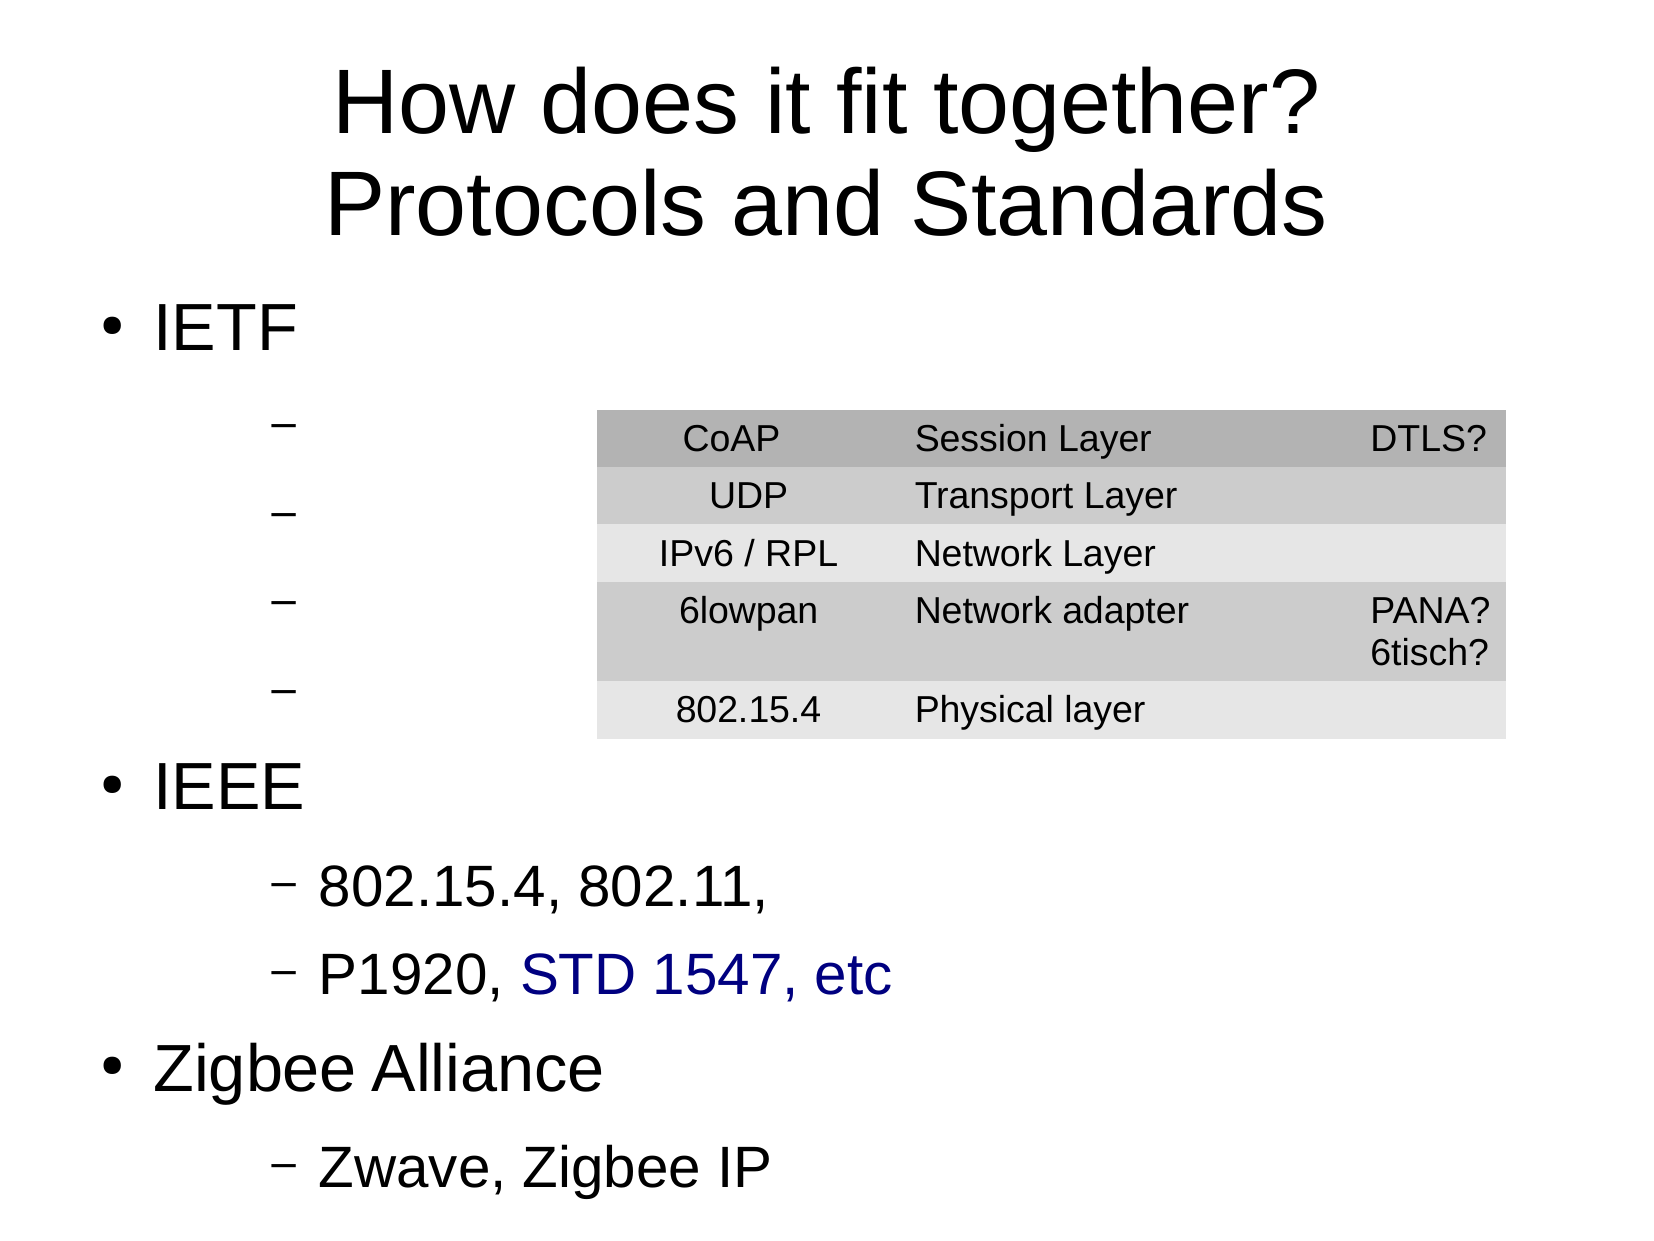

# How does it fit together? Protocols and Standards
IETF
IEEE
802.15.4, 802.11,
P1920, STD 1547, etc
Zigbee Alliance
Zwave, Zigbee IP
| CoAP | Session Layer | DTLS? |
| --- | --- | --- |
| UDP | Transport Layer | |
| IPv6 / RPL | Network Layer | |
| 6lowpan | Network adapter | PANA? 6tisch? |
| 802.15.4 | Physical layer | |